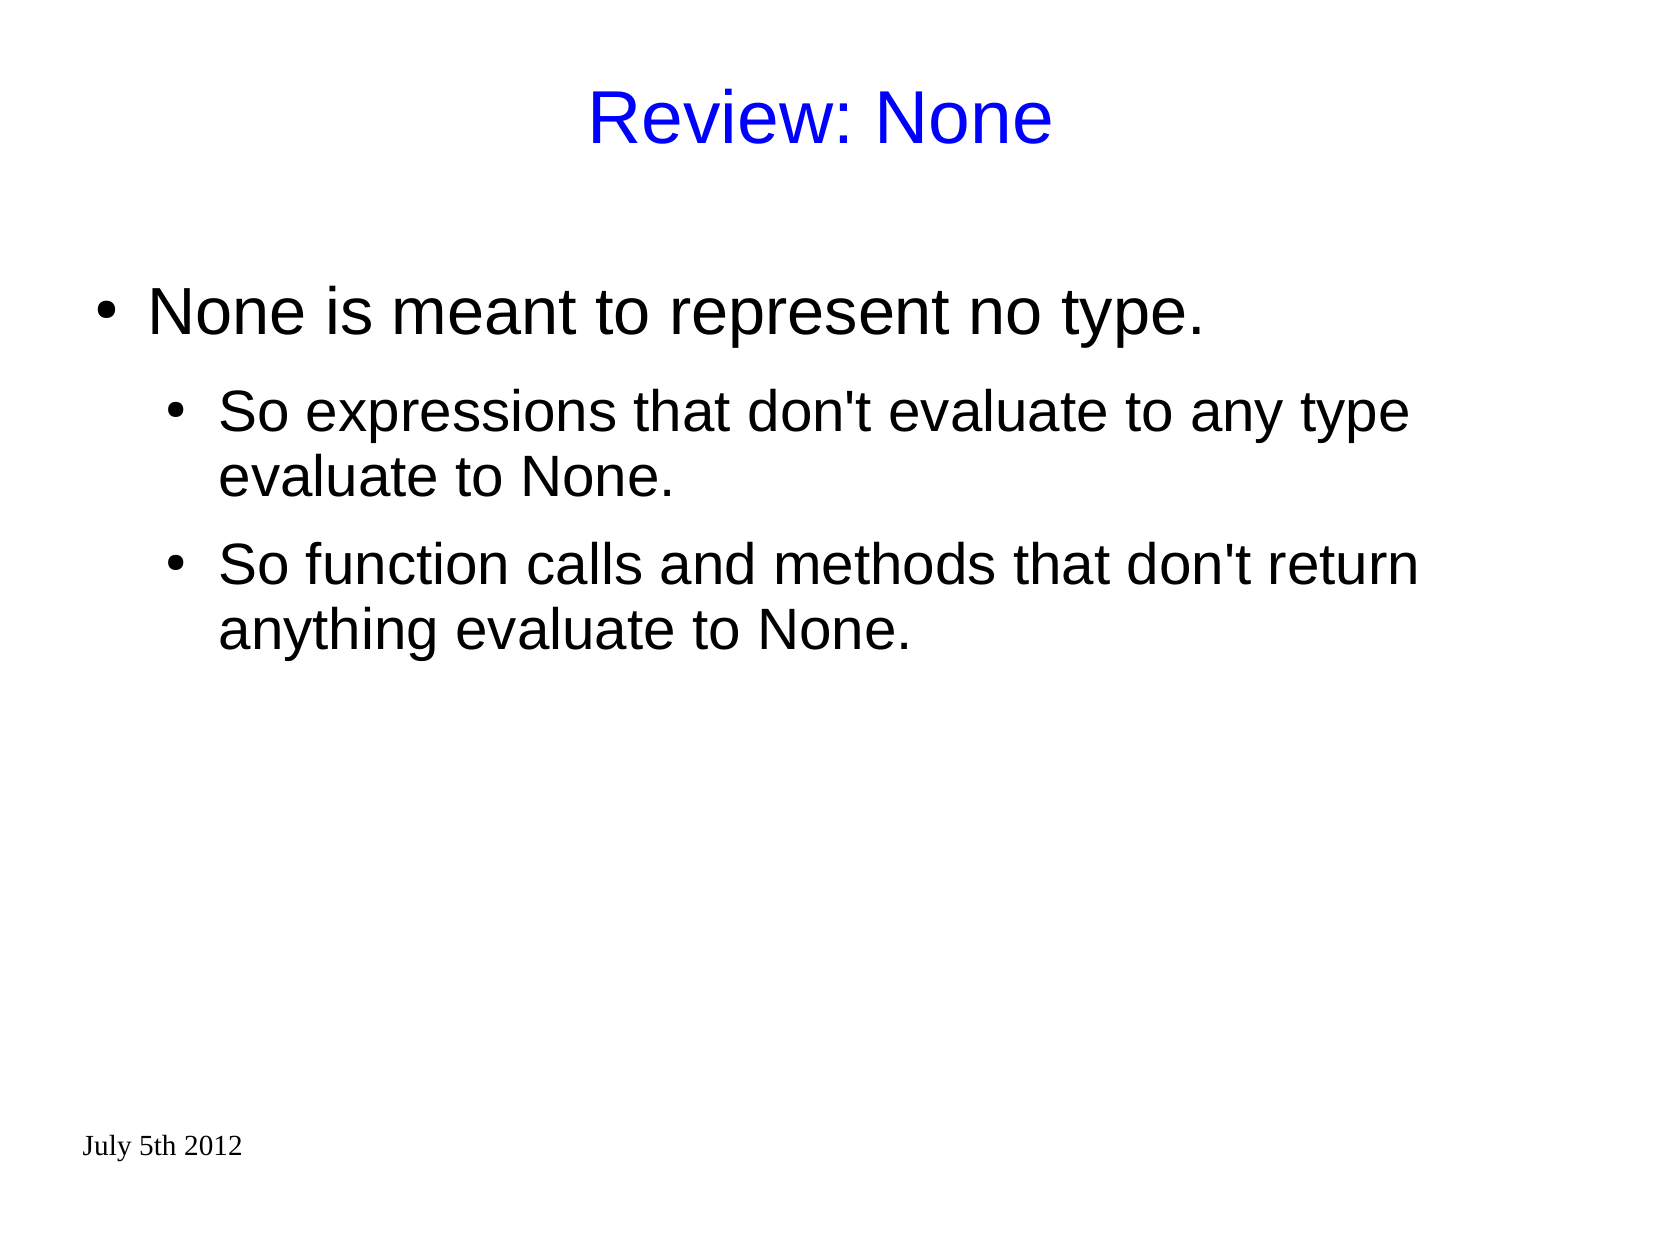

# Review: None
None is meant to represent no type.
So expressions that don't evaluate to any type evaluate to None.
So function calls and methods that don't return anything evaluate to None.
July 5th 2012